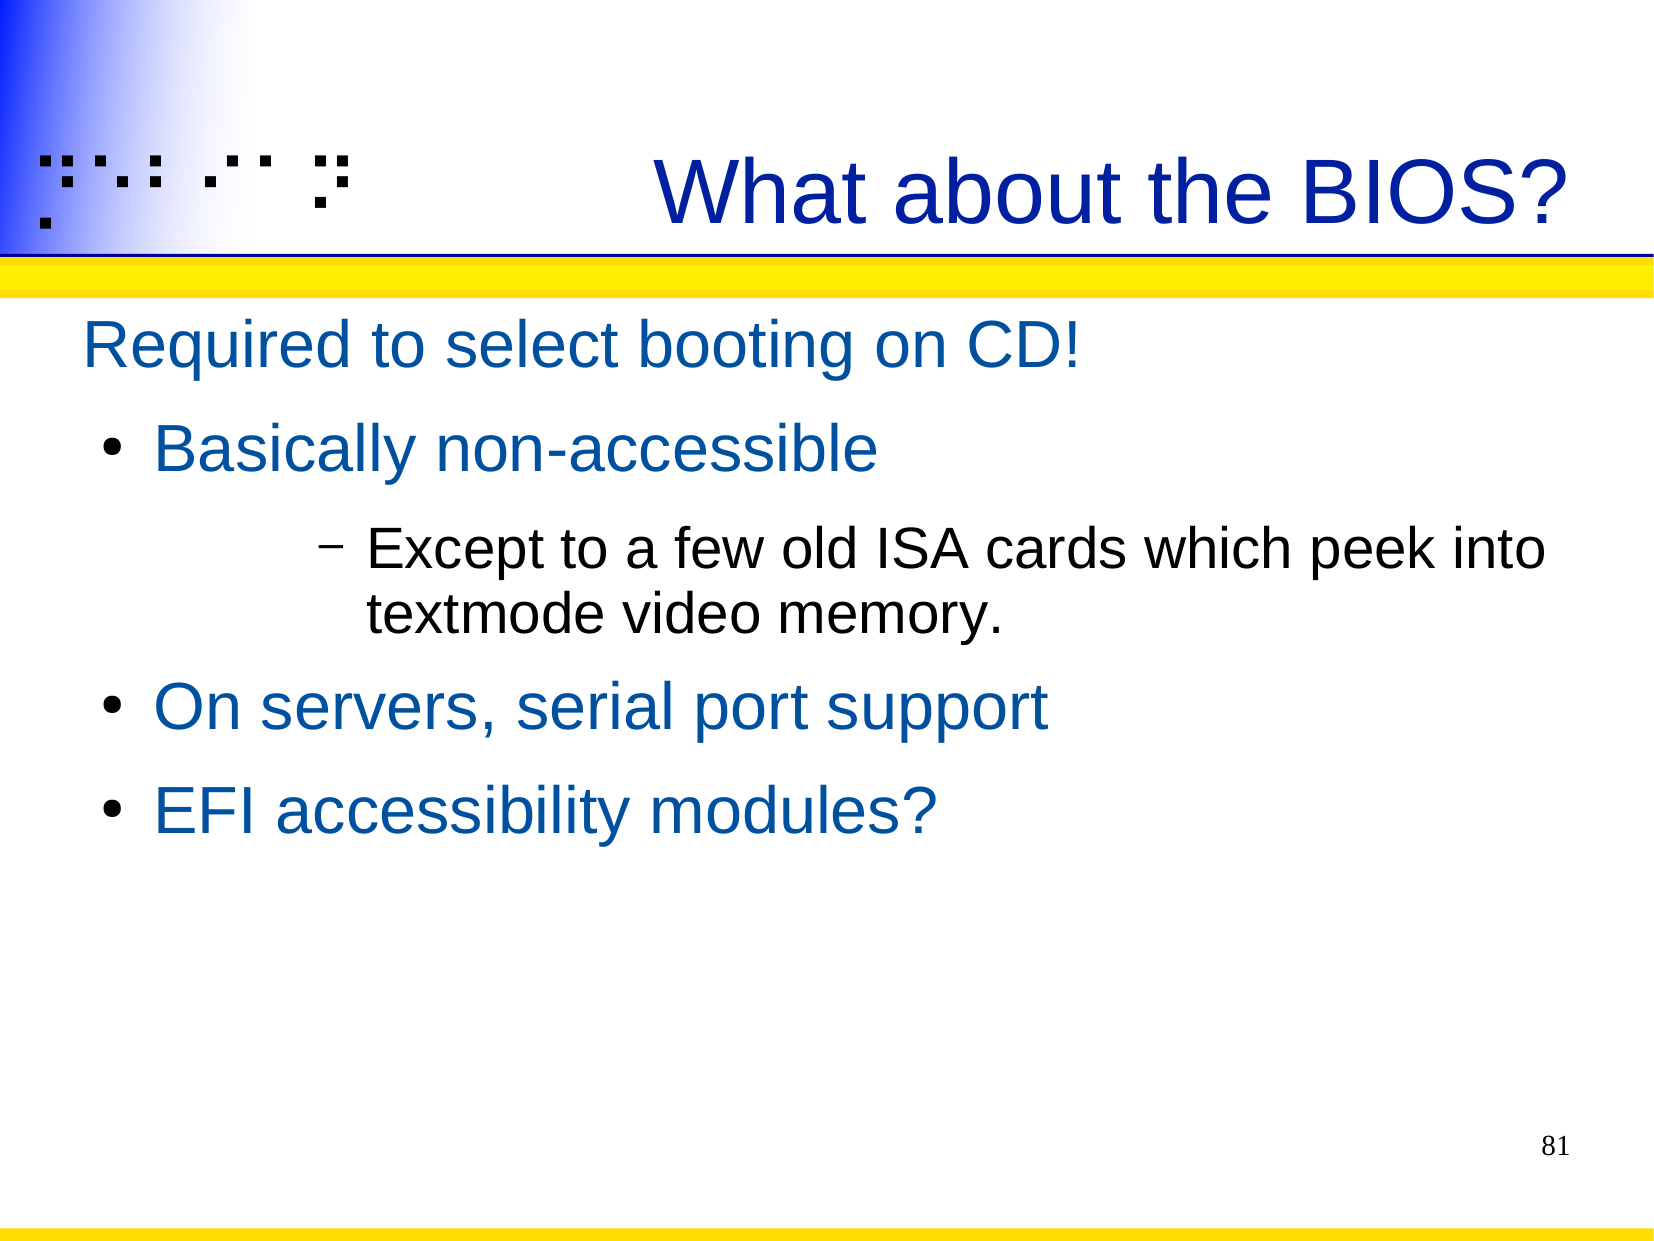

# What about the BIOS?
Required to select booting on CD!
Basically non-accessible
Except to a few old ISA cards which peek into textmode video memory.
On servers, serial port support
EFI accessibility modules?
81